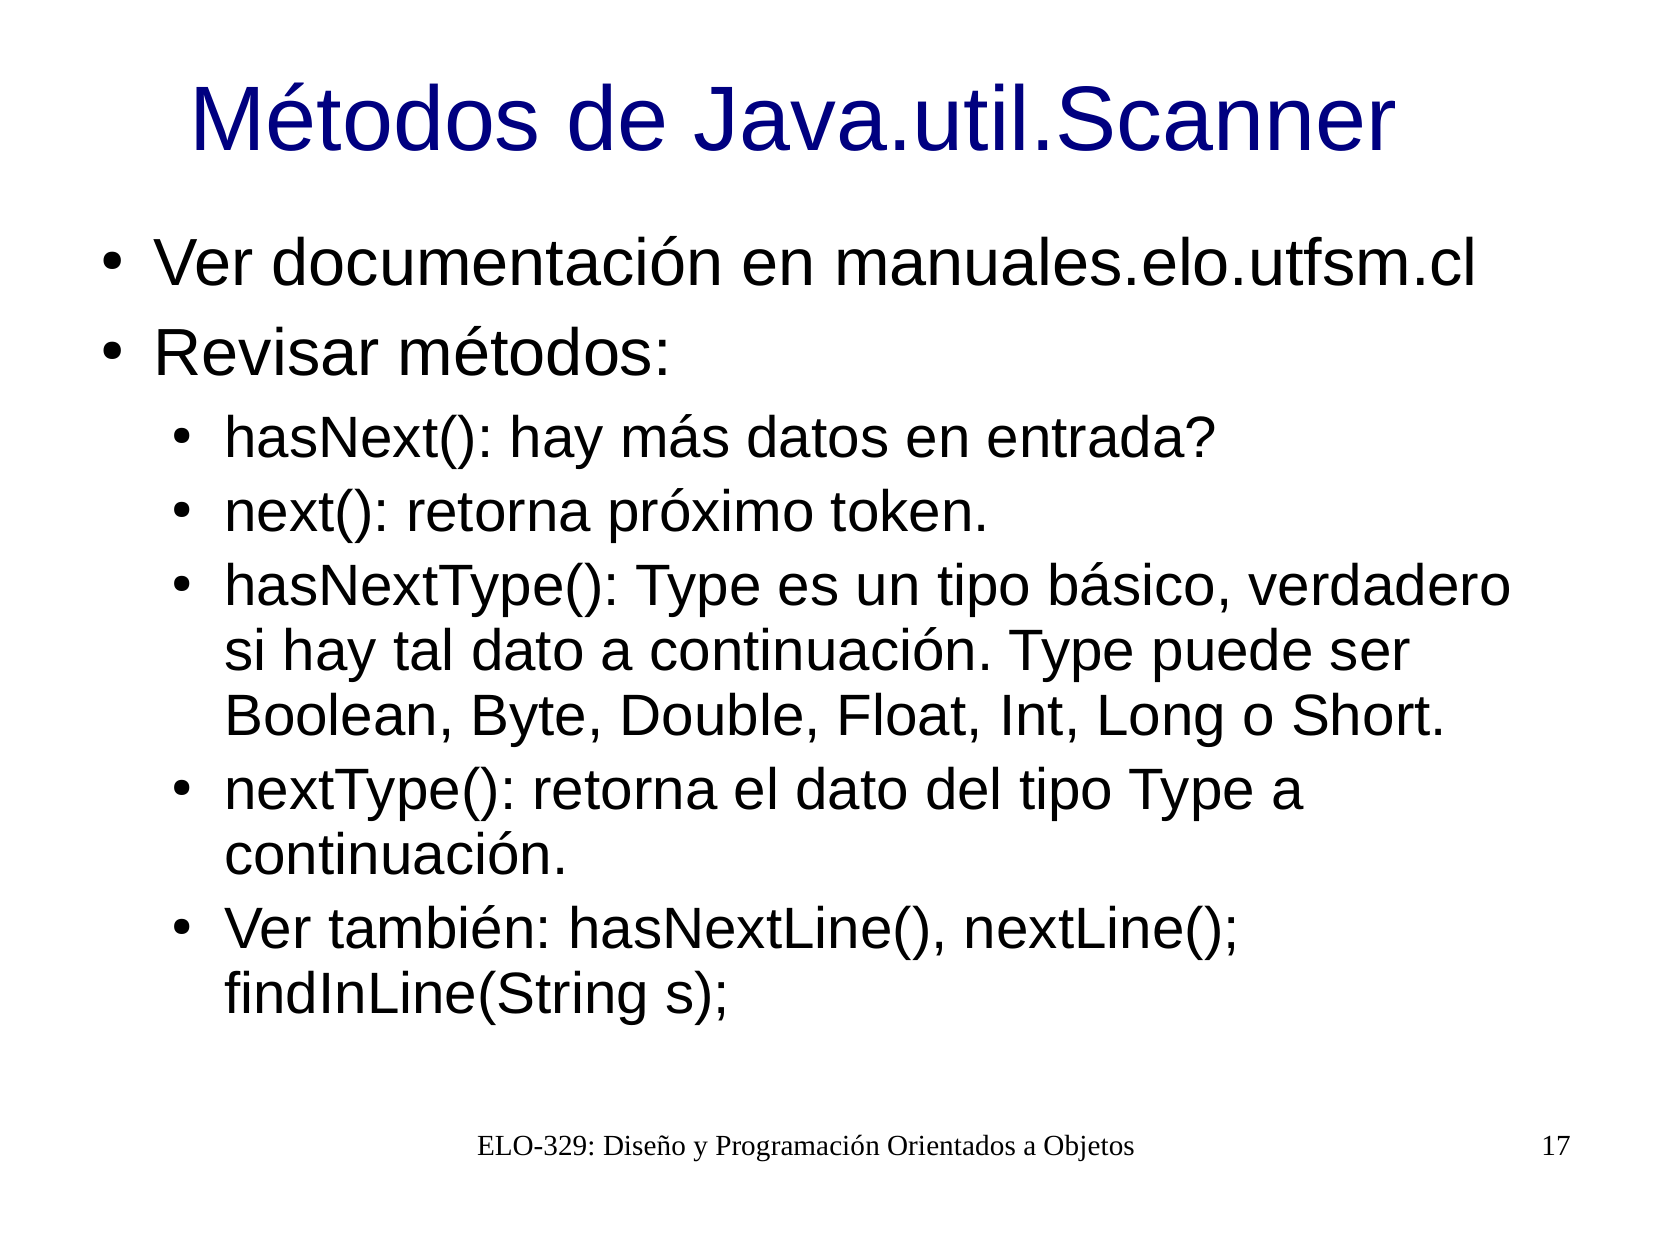

# Métodos de Java.util.Scanner
Ver documentación en manuales.elo.utfsm.cl
Revisar métodos:
hasNext(): hay más datos en entrada?
next(): retorna próximo token.
hasNextType(): Type es un tipo básico, verdadero si hay tal dato a continuación. Type puede ser Boolean, Byte, Double, Float, Int, Long o Short.
nextType(): retorna el dato del tipo Type a continuación.
Ver también: hasNextLine(), nextLine(); findInLine(String s);
17